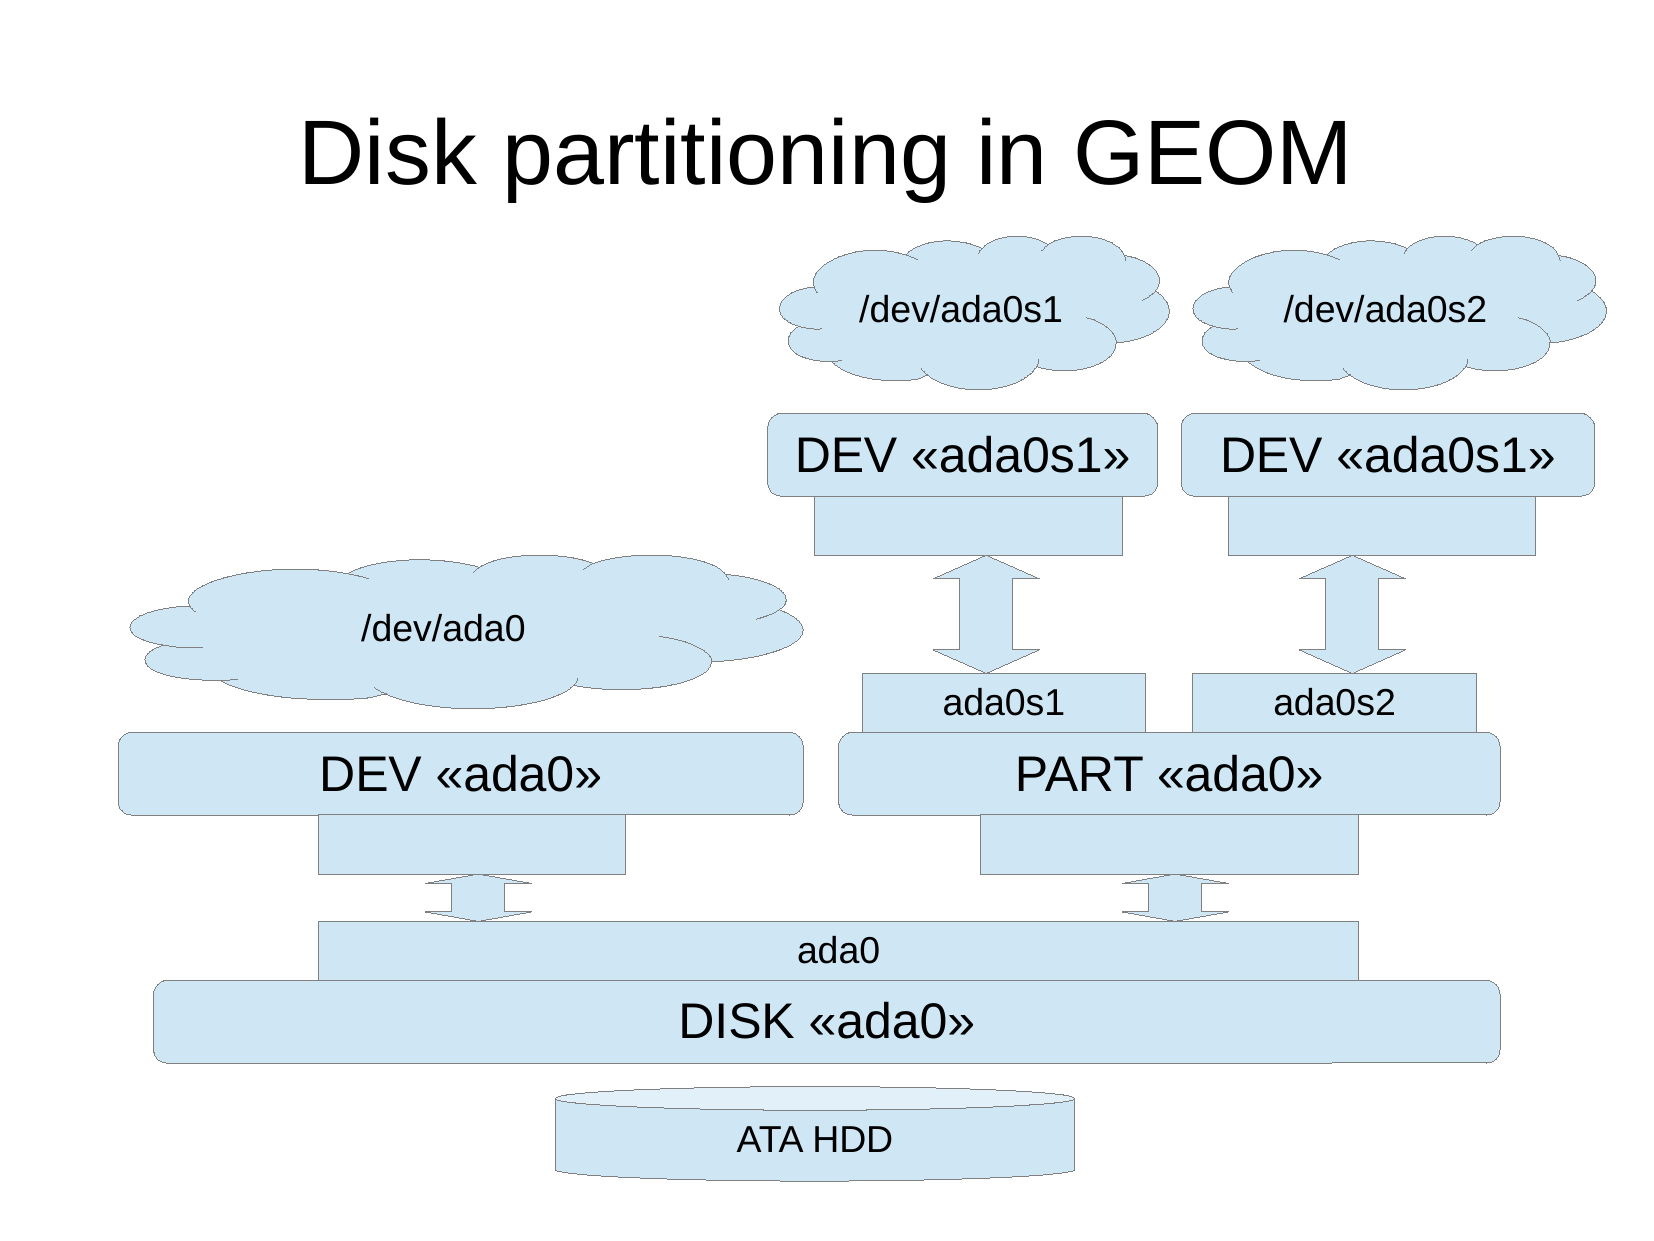

# Disk partitioning in GEOM
/dev/ada0s1
/dev/ada0s2
DEV «ada0s1»
DEV «ada0s1»
/dev/ada0
ada0s1
ada0s2
DEV «ada0»
PART «ada0»
ada0
DISK «ada0»
ATA HDD